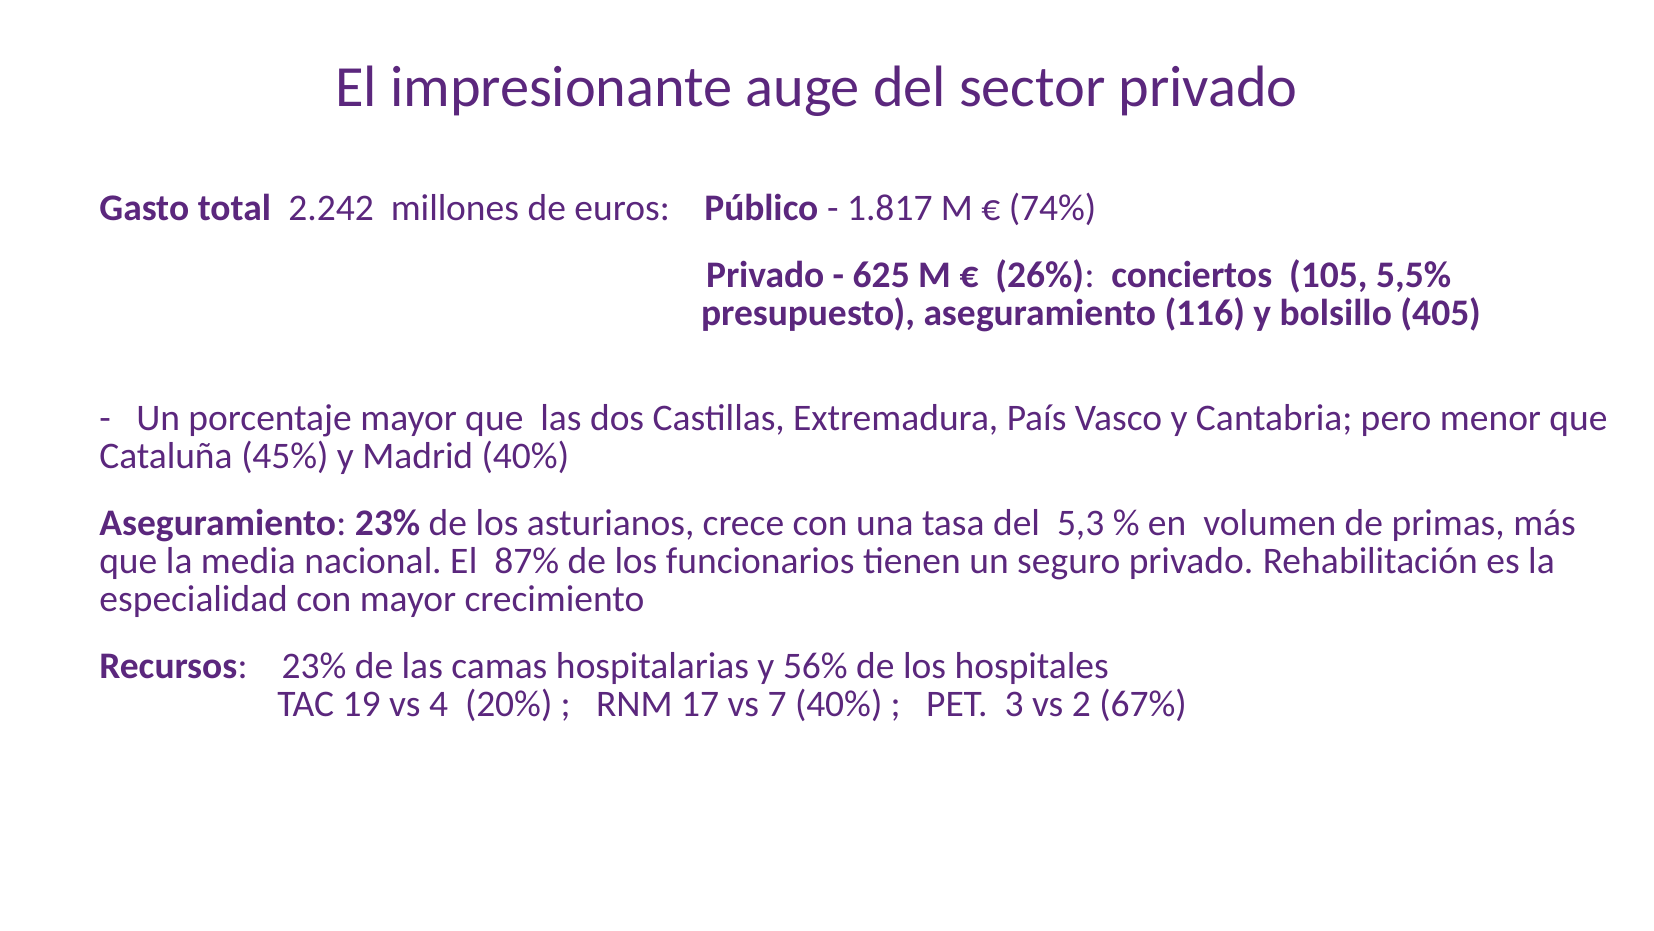

# El impresionante auge del sector privado
Gasto total 2.242 millones de euros: Público - 1.817 M € (74%)
 		 Privado - 625 M € (26%): conciertos (105, 5,5% 	 presupuesto), aseguramiento (116) y bolsillo (405)
- Un porcentaje mayor que las dos Castillas, Extremadura, País Vasco y Cantabria; pero menor que Cataluña (45%) y Madrid (40%)
Aseguramiento: 23% de los asturianos, crece con una tasa del 5,3 % en volumen de primas, más que la media nacional. El 87% de los funcionarios tienen un seguro privado. Rehabilitación es la especialidad con mayor crecimiento
Recursos: 23% de las camas hospitalarias y 56% de los hospitales TAC 19 vs 4 (20%) ; RNM 17 vs 7 (40%) ; PET. 3 vs 2 (67%)